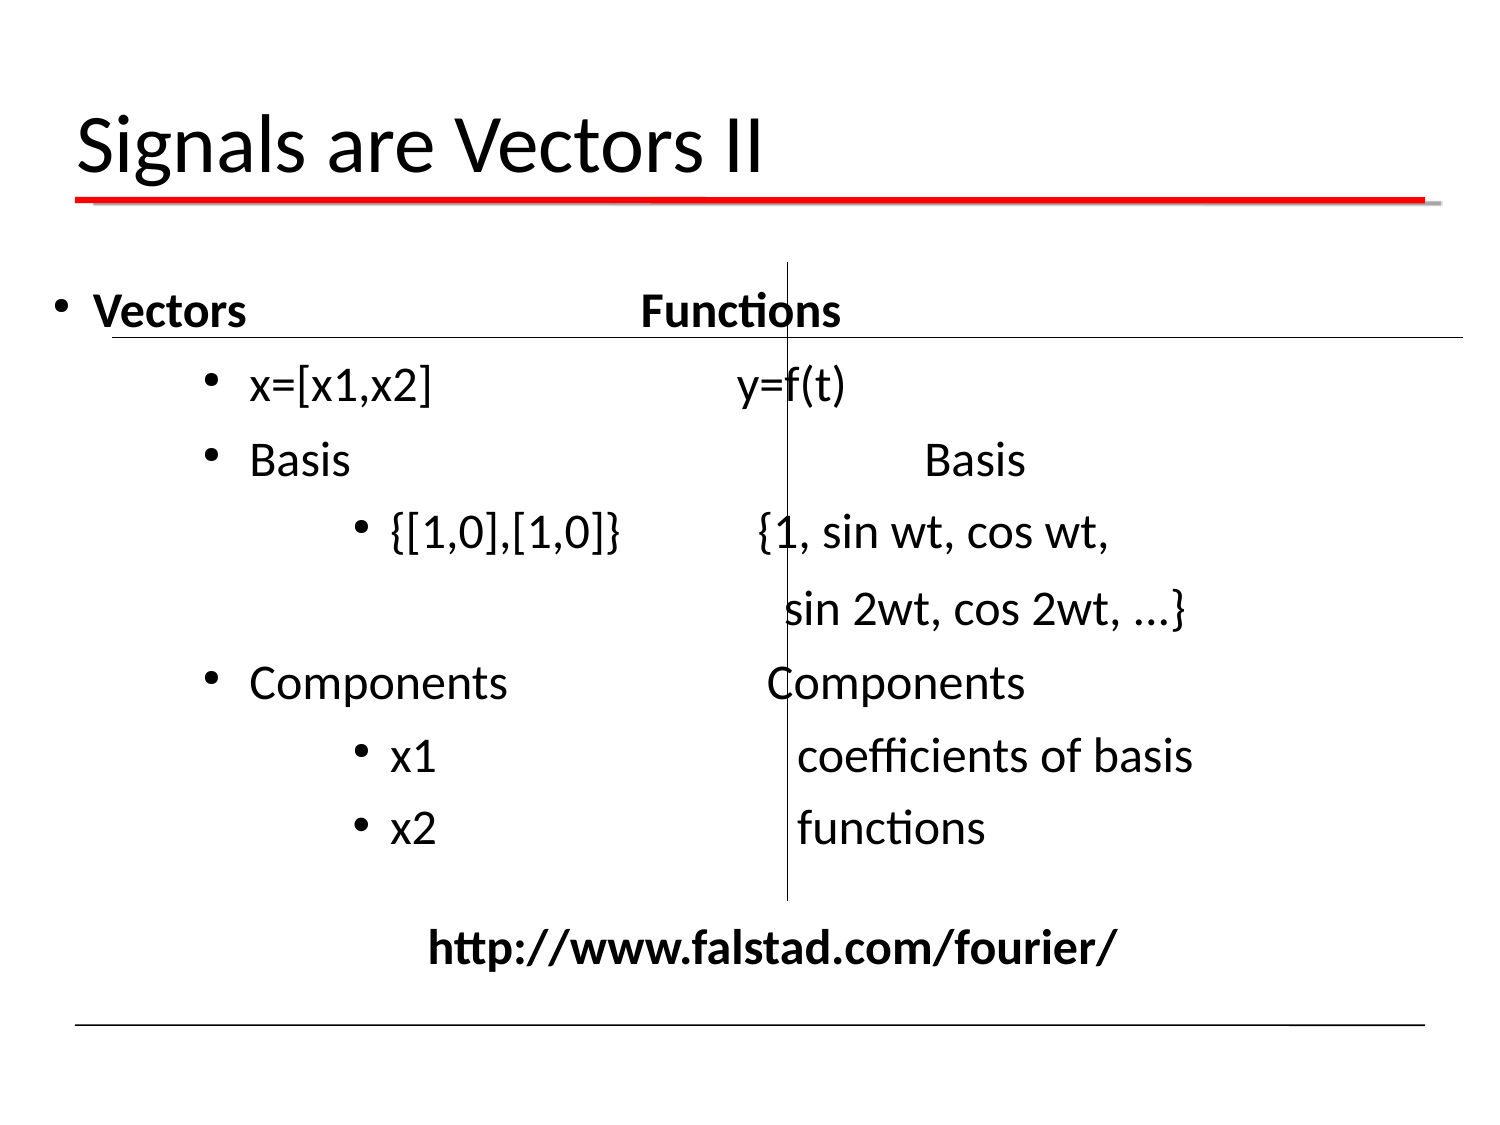

# Signals are Vectors II
 Vectors Functions
x=[x1,x2] y=f(t)
Basis				Basis
{[1,0],[1,0]} 	 {1, sin wt, cos wt,
 sin 2wt, cos 2wt, ...}
Components Components
x1 coefficients of basis
x2 functions
http://www.falstad.com/fourier/